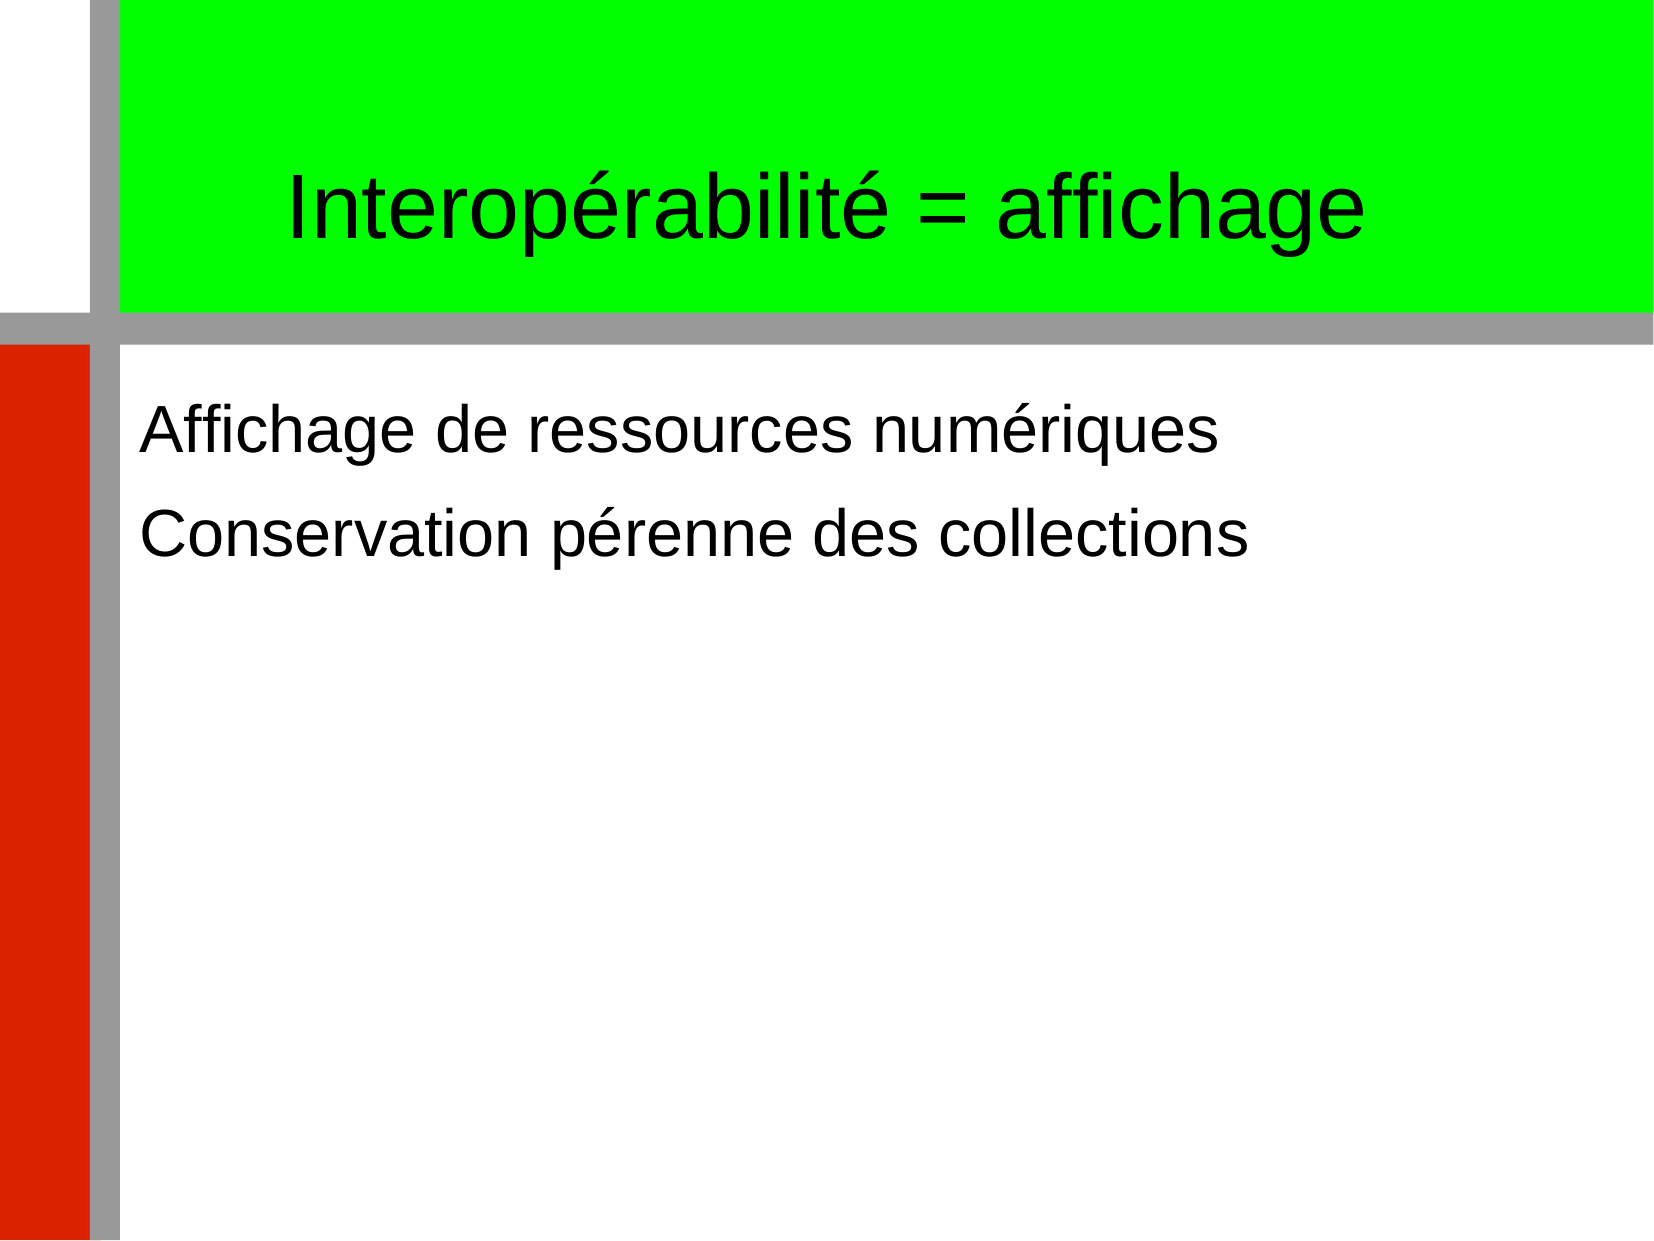

# Interopérabilité = affichage
Affichage de ressources numériques
Conservation pérenne des collections